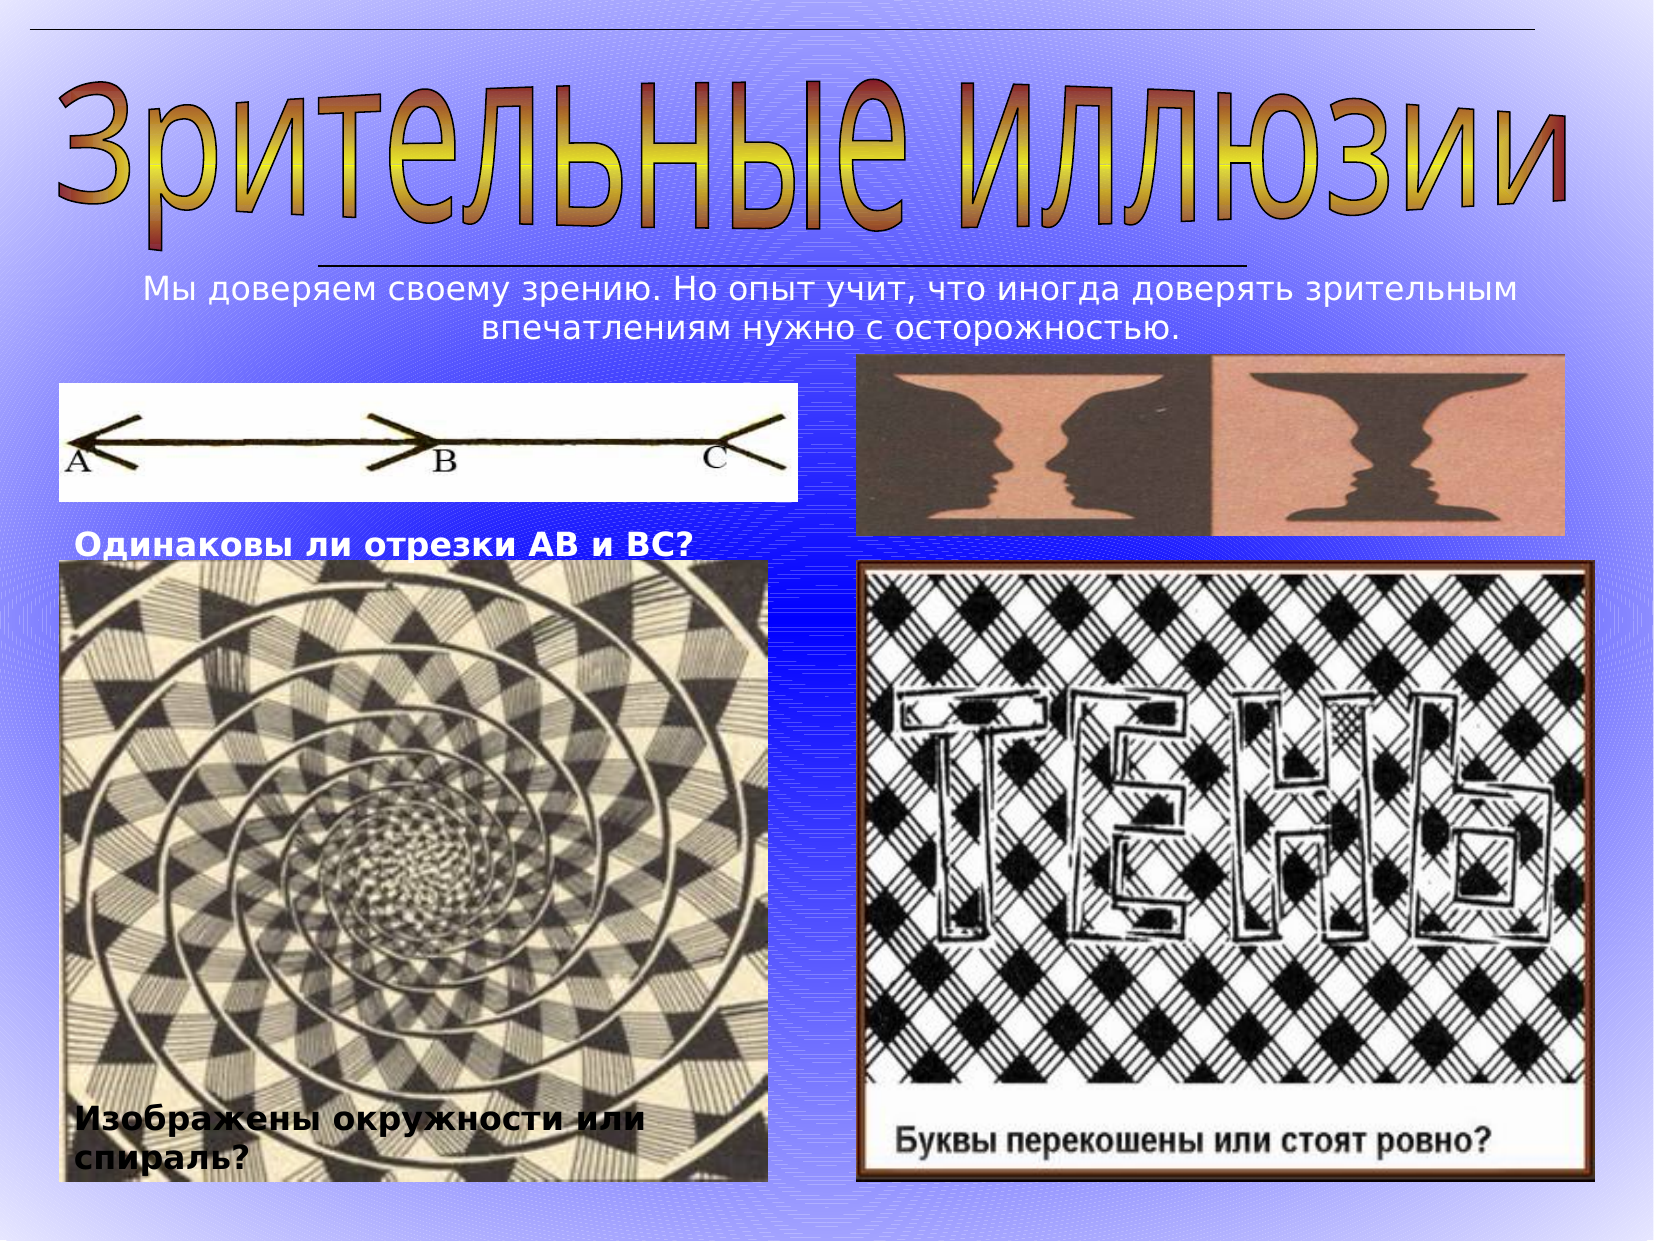

Зрительные иллюзии
Мы доверяем своему зрению. Но опыт учит, что иногда доверять зрительным впечатлениям нужно с осторожностью.
Одинаковы ли отрезки АВ и ВС?
Изображены окружности или спираль?